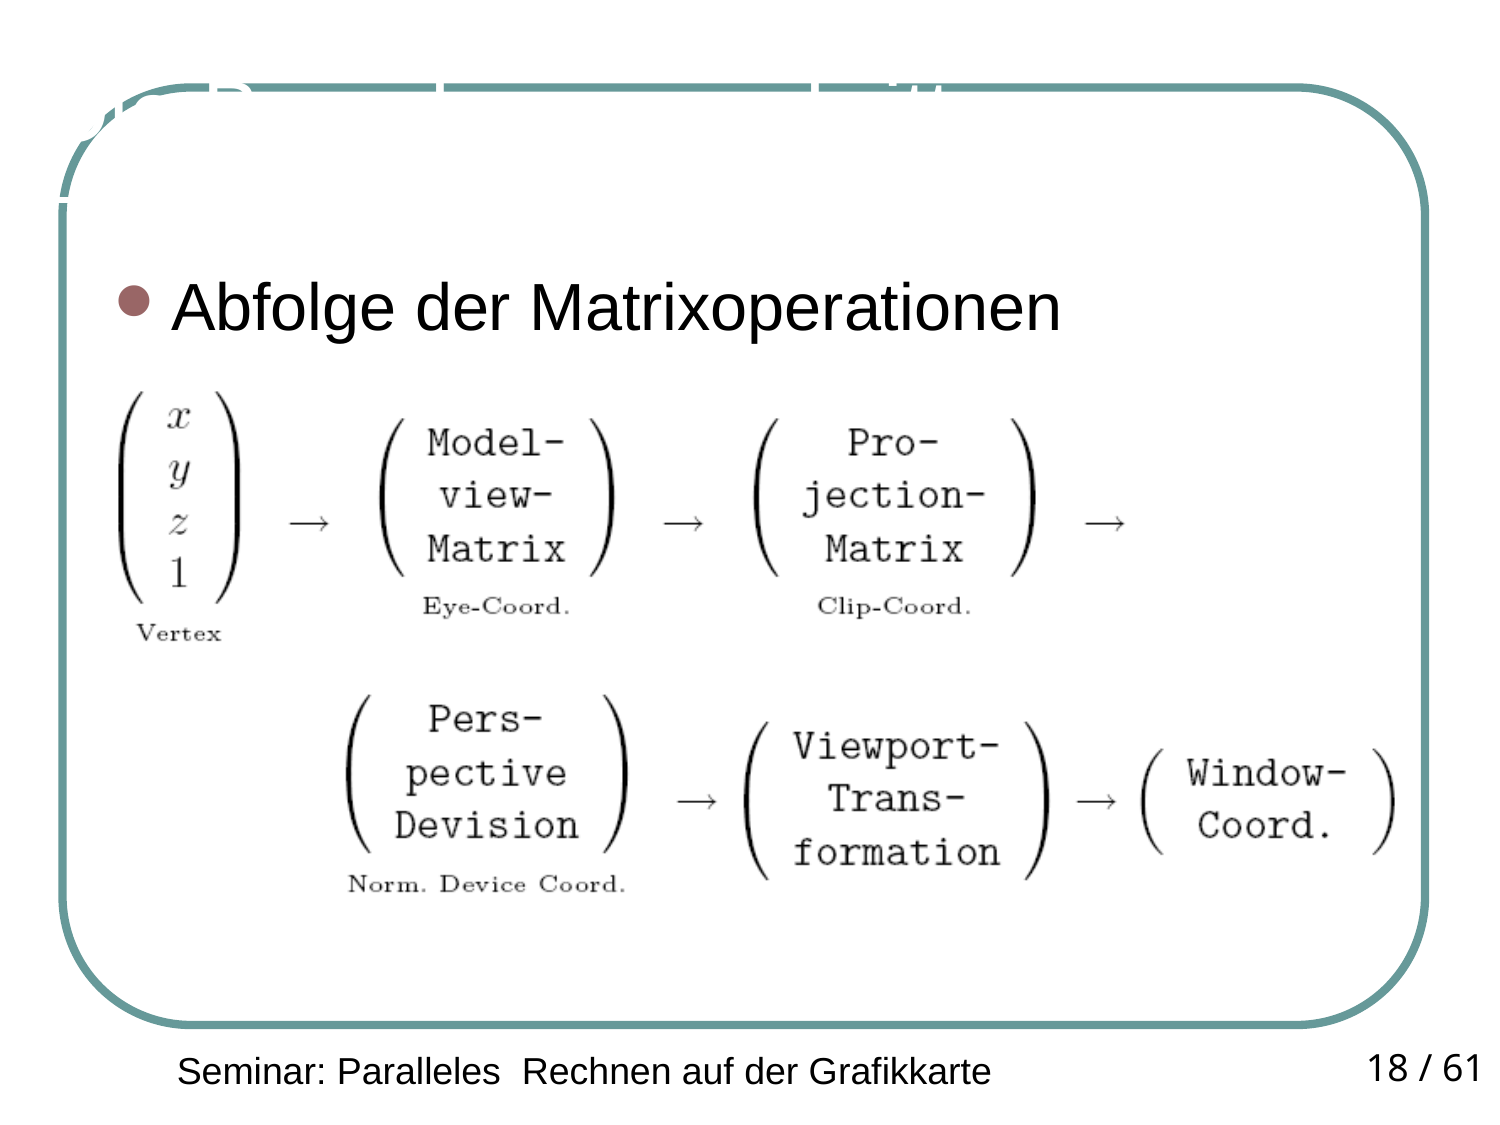

# Die Berechnungsschritte
Abfolge der Matrixoperationen
Seminar: Paralleles Rechnen auf der Grafikkarte
18